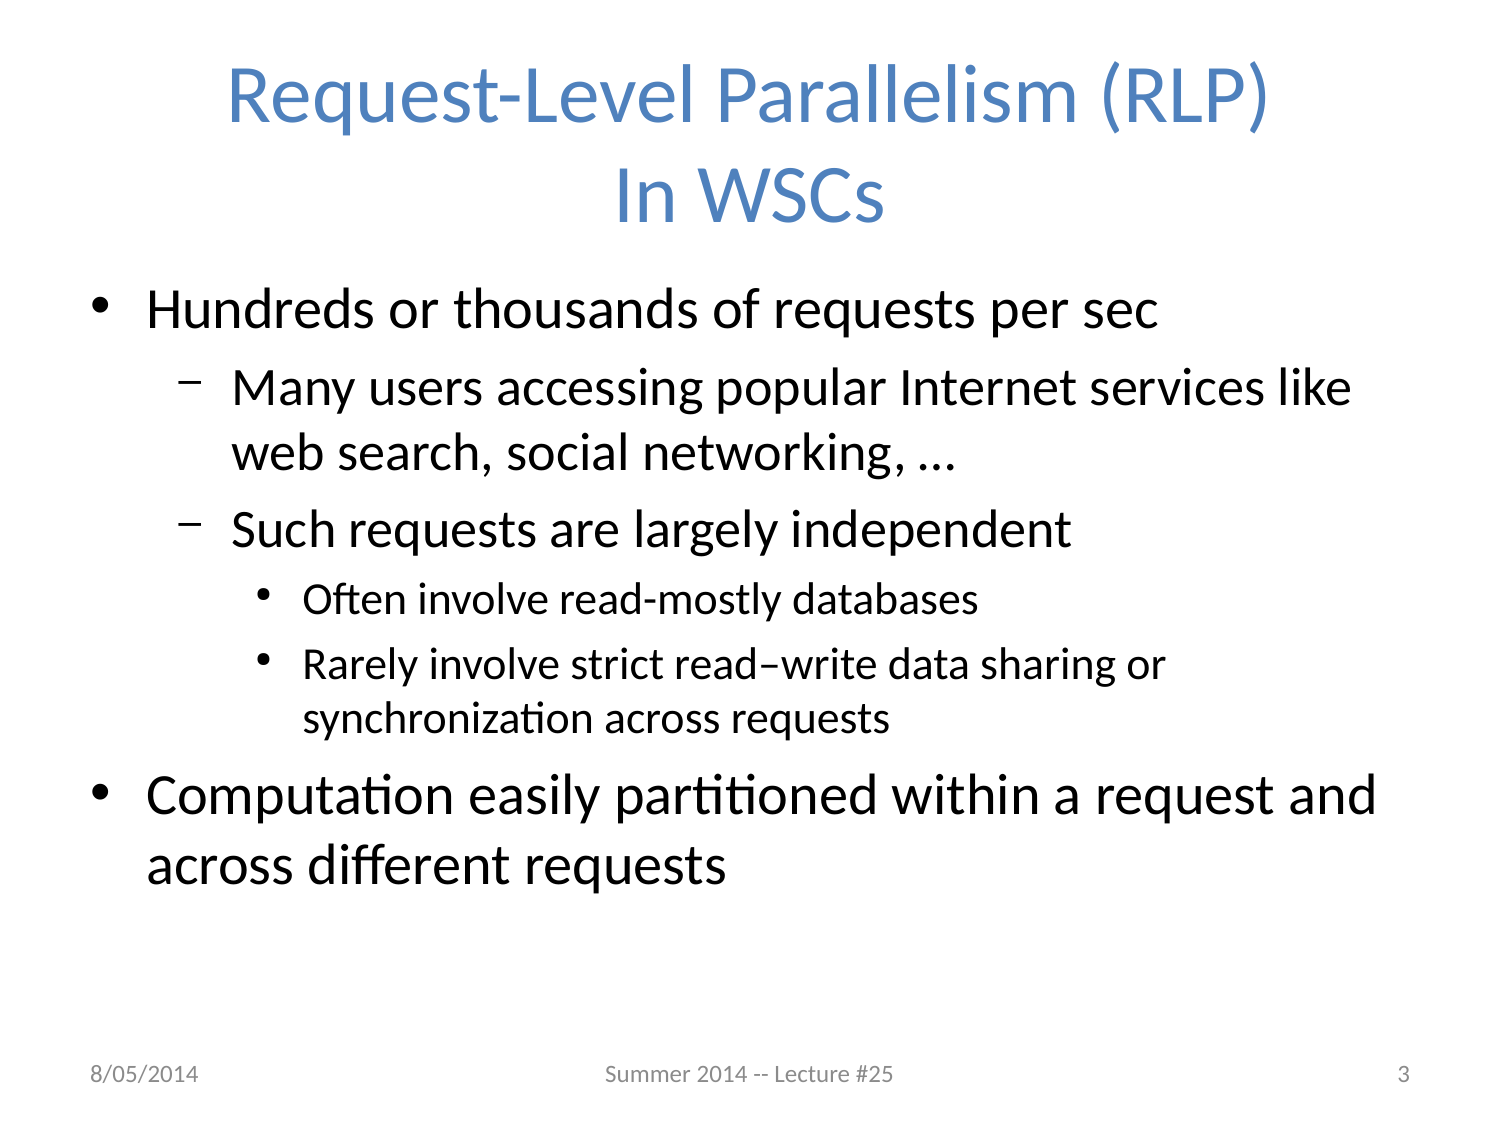

# Request-Level Parallelism (RLP) In WSCs
Hundreds or thousands of requests per sec
Many users accessing popular Internet services like web search, social networking, …
Such requests are largely independent
Often involve read-mostly databases
Rarely involve strict read–write data sharing or synchronization across requests
Computation easily partitioned within a request and across different requests
8/05/2014
Summer 2014 -- Lecture #25